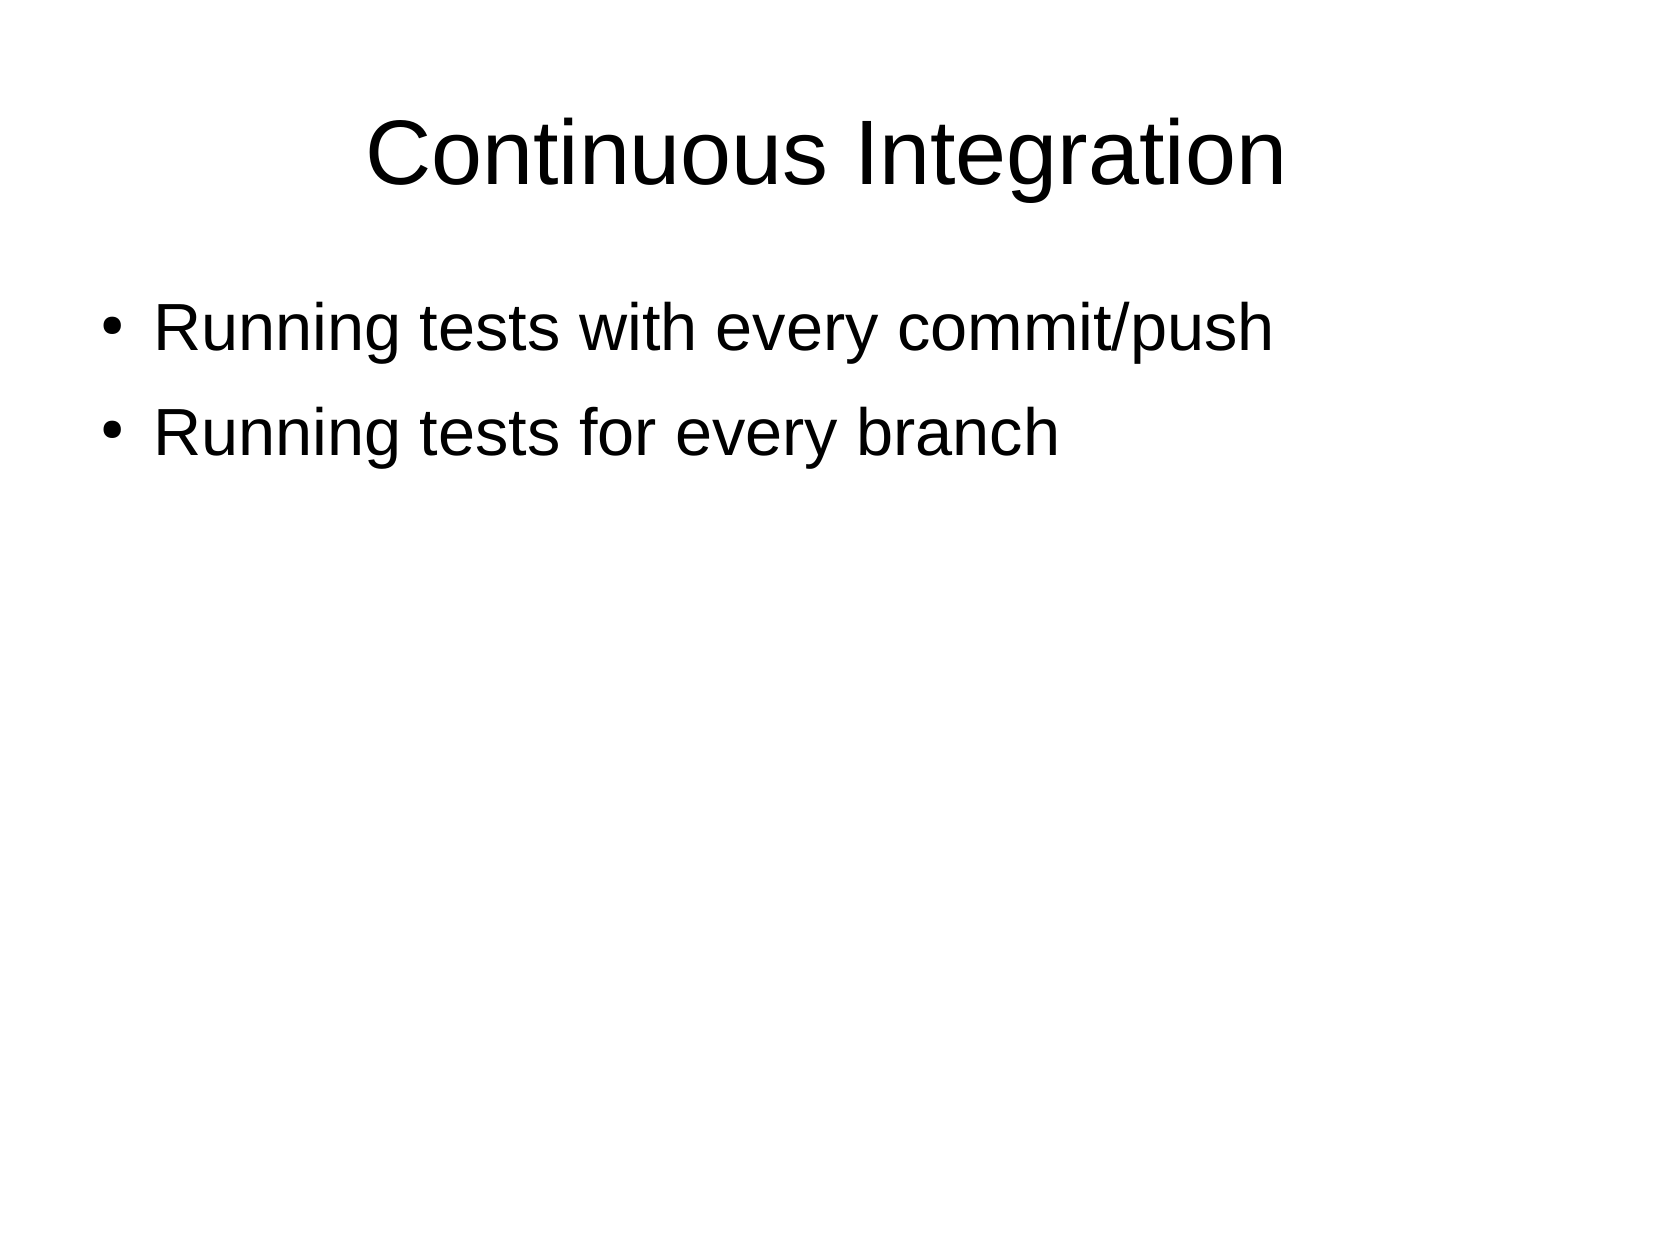

# Continuous Integration
Running tests with every commit/push
Running tests for every branch